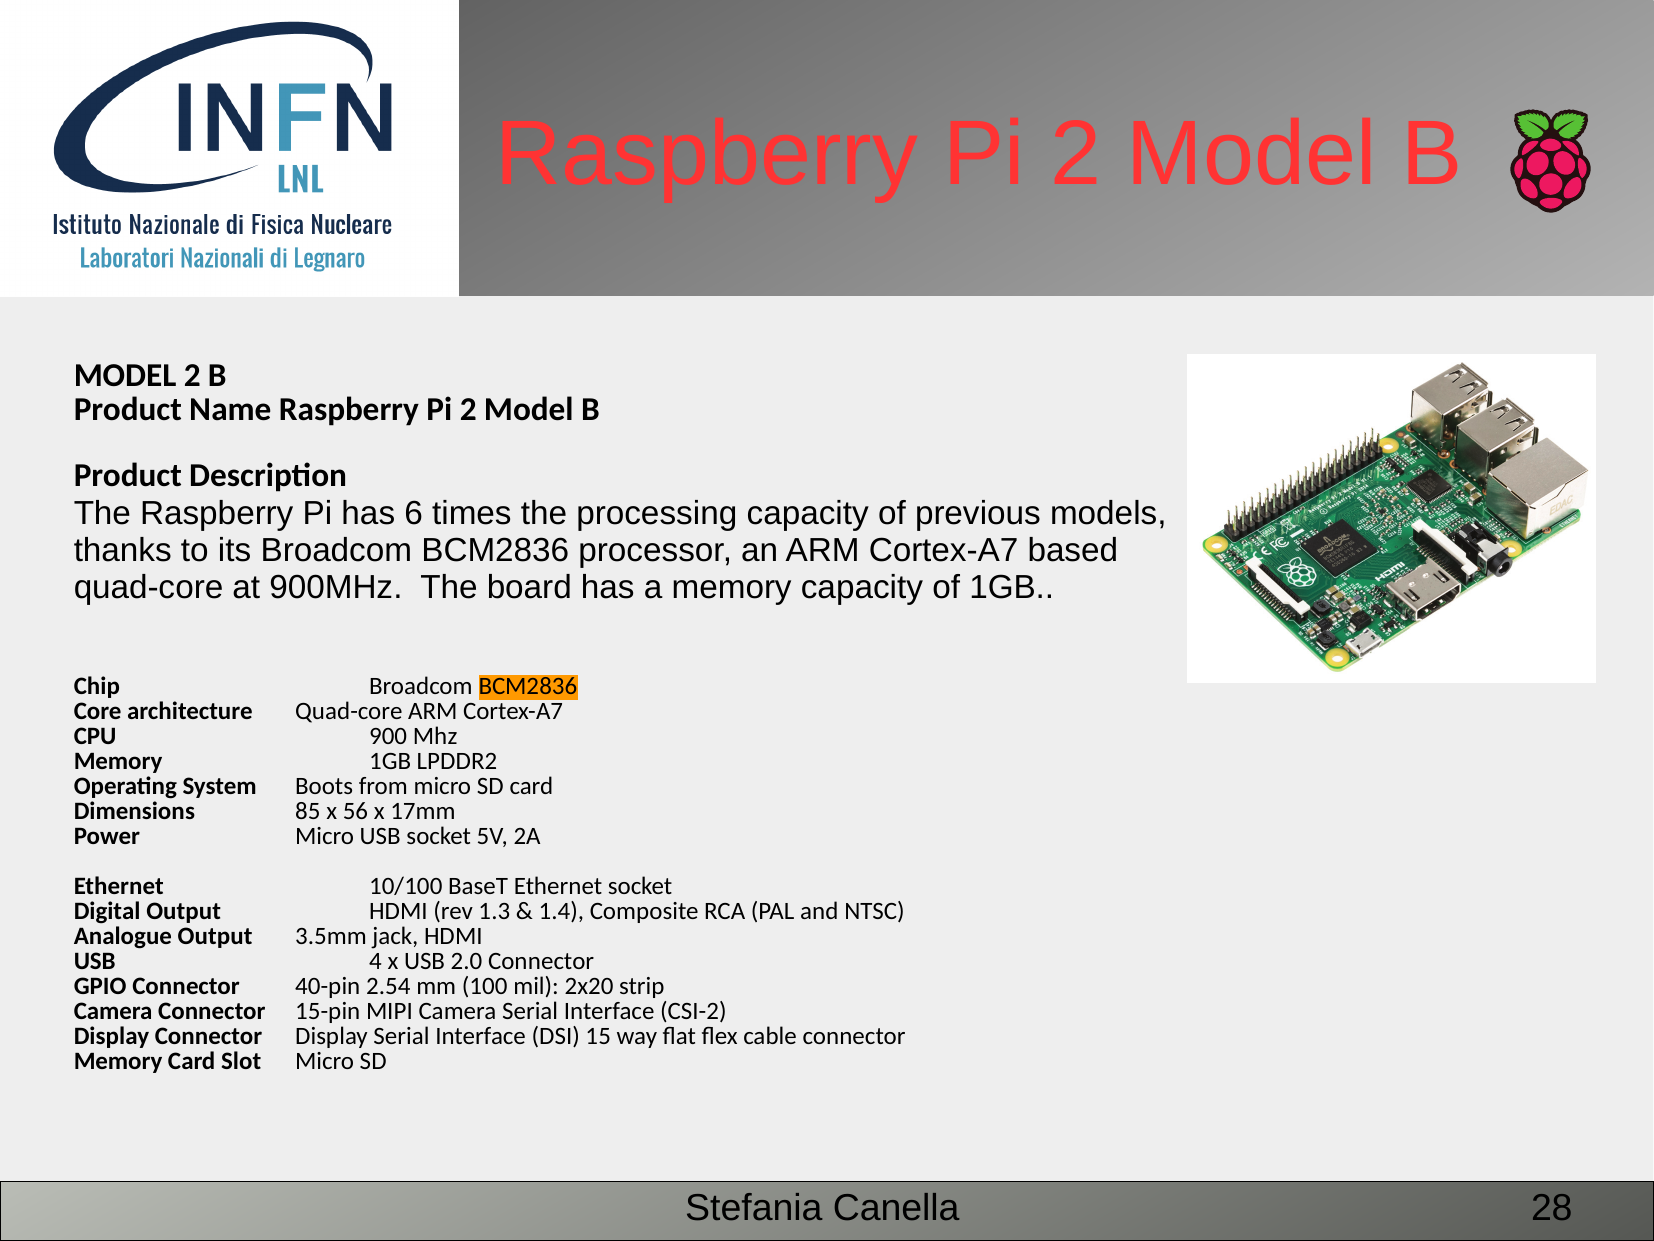

# Raspberry Pi 2 Model B
MODEL 2 B
Product Name Raspberry Pi 2 Model B
Product Description
The Raspberry Pi has 6 times the processing capacity of previous models,
thanks to its Broadcom BCM2836 processor, an ARM Cortex-A7 based
quad-core at 900MHz. The board has a memory capacity of 1GB..
Chip				Broadcom BCM2836
Core architecture	Quad-core ARM Cortex-A7
CPU				900 Mhz
Memory			1GB LPDDR2
Operating System	Boots from micro SD card
Dimensions		85 x 56 x 17mm
Power			Micro USB socket 5V, 2A
Ethernet			10/100 BaseT Ethernet socket
Digital Output		HDMI (rev 1.3 & 1.4), Composite RCA (PAL and NTSC)
Analogue Output	3.5mm jack, HDMI
USB				4 x USB 2.0 Connector
GPIO Connector	40-pin 2.54 mm (100 mil): 2x20 strip
Camera Connector	15-pin MIPI Camera Serial Interface (CSI-2)
Display Connector	Display Serial Interface (DSI) 15 way flat flex cable connector
Memory Card Slot	Micro SD
Stefania Canella